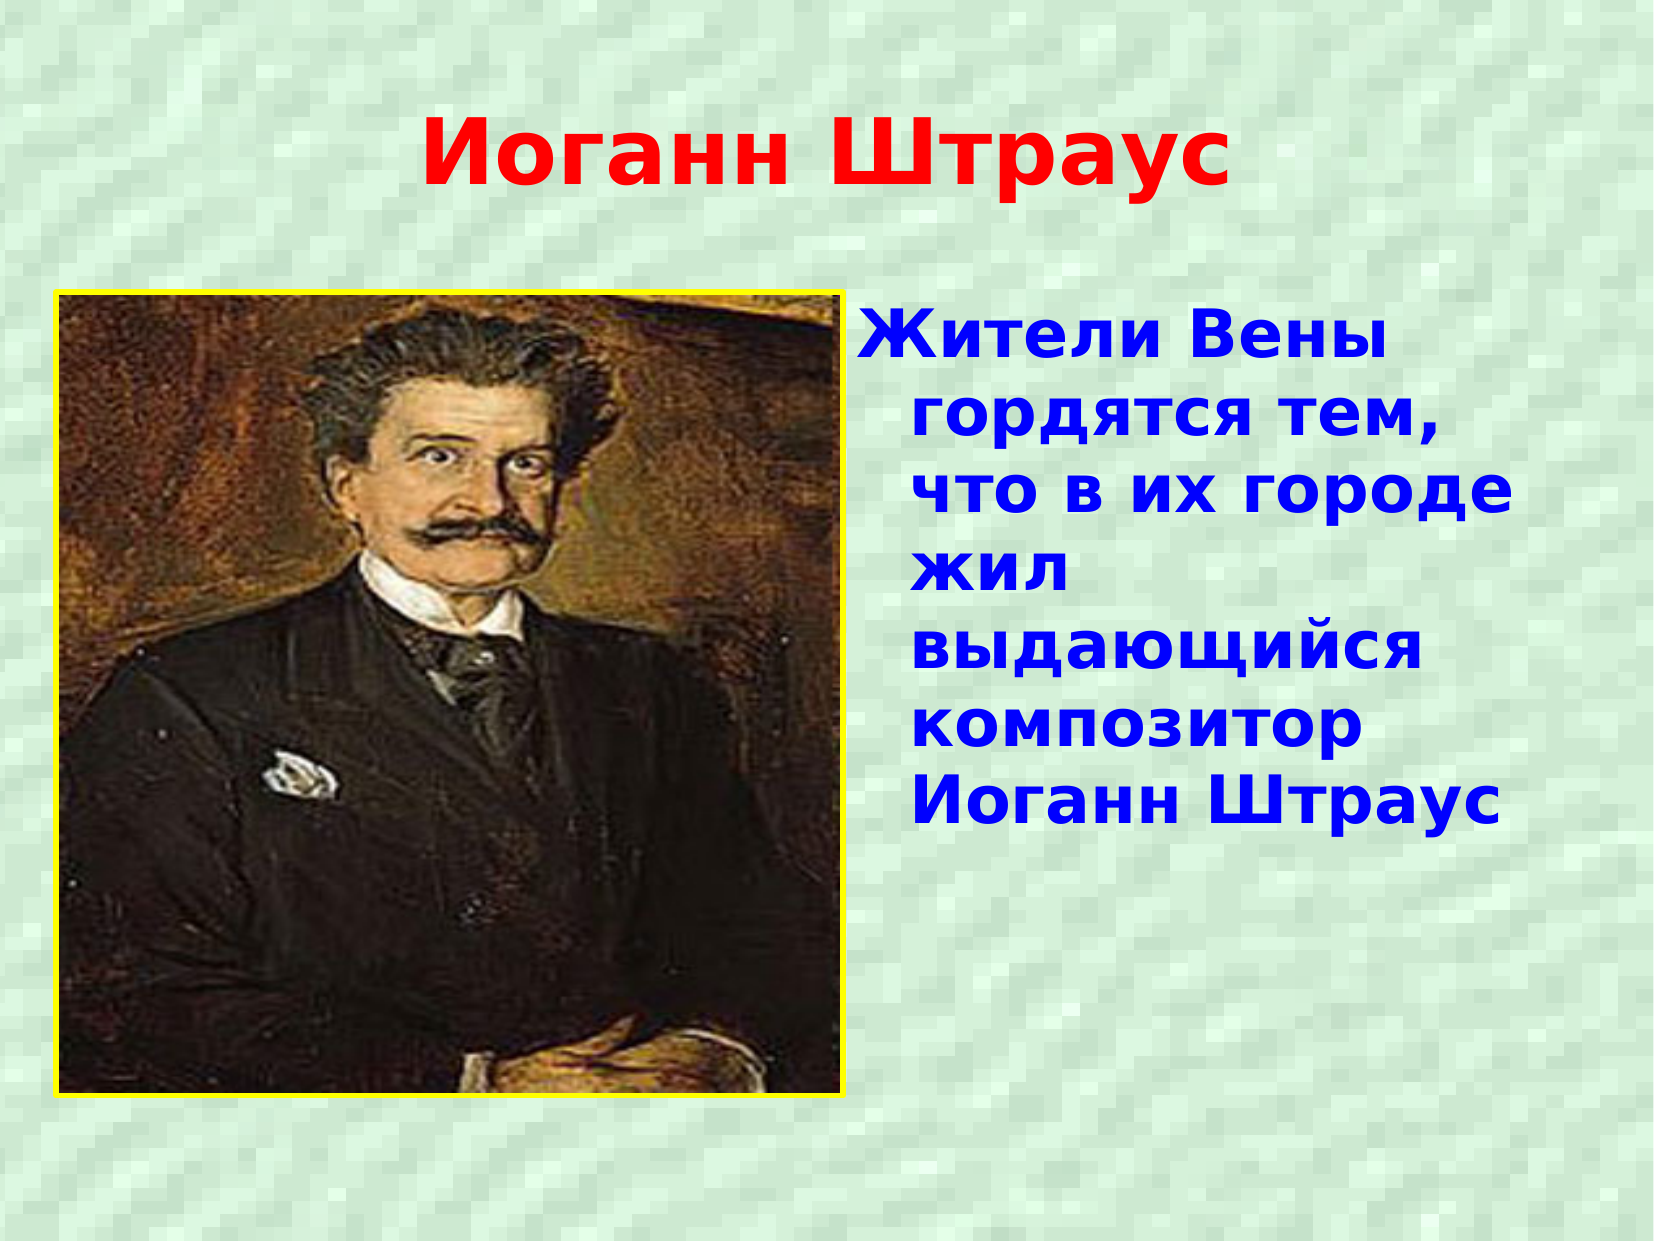

# Иоганн Штраус
Жители Вены гордятся тем, что в их городе жил выдающийся композитор Иоганн Штраус